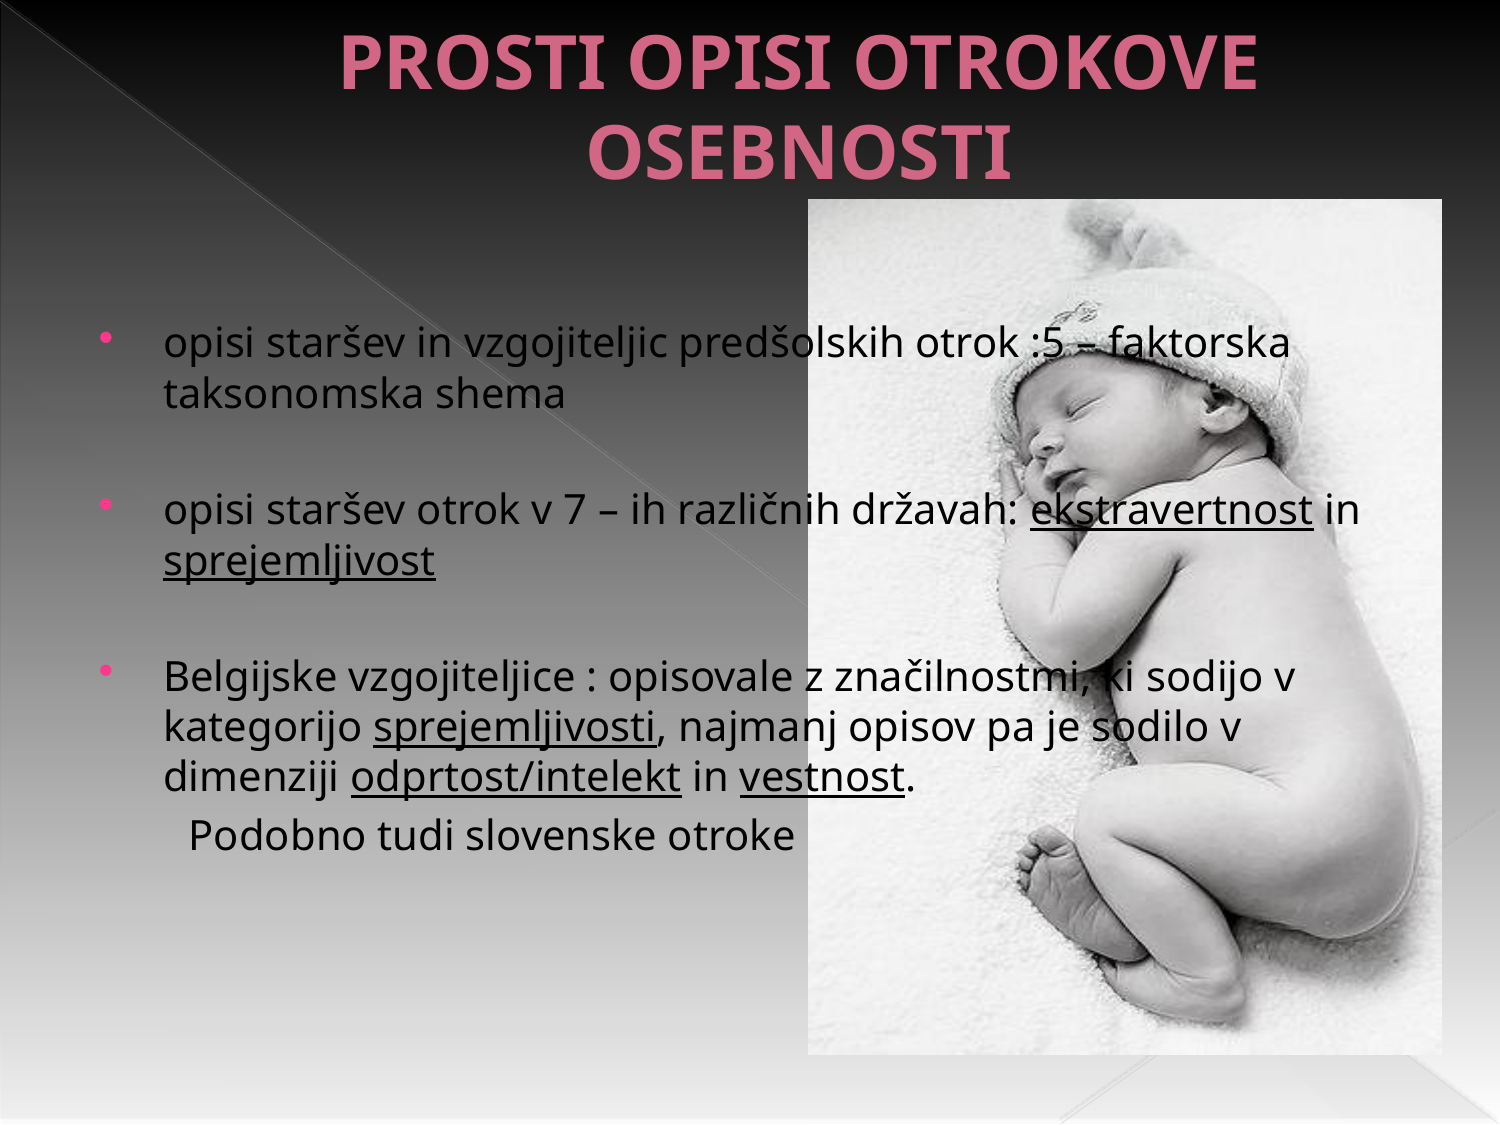

# PROSTI OPISI OTROKOVE OSEBNOSTI
opisi staršev in vzgojiteljic predšolskih otrok :5 – faktorska taksonomska shema
opisi staršev otrok v 7 – ih različnih državah: ekstravertnost in sprejemljivost
Belgijske vzgojiteljice : opisovale z značilnostmi, ki sodijo v kategorijo sprejemljivosti, najmanj opisov pa je sodilo v dimenziji odprtost/intelekt in vestnost.
 Podobno tudi slovenske otroke